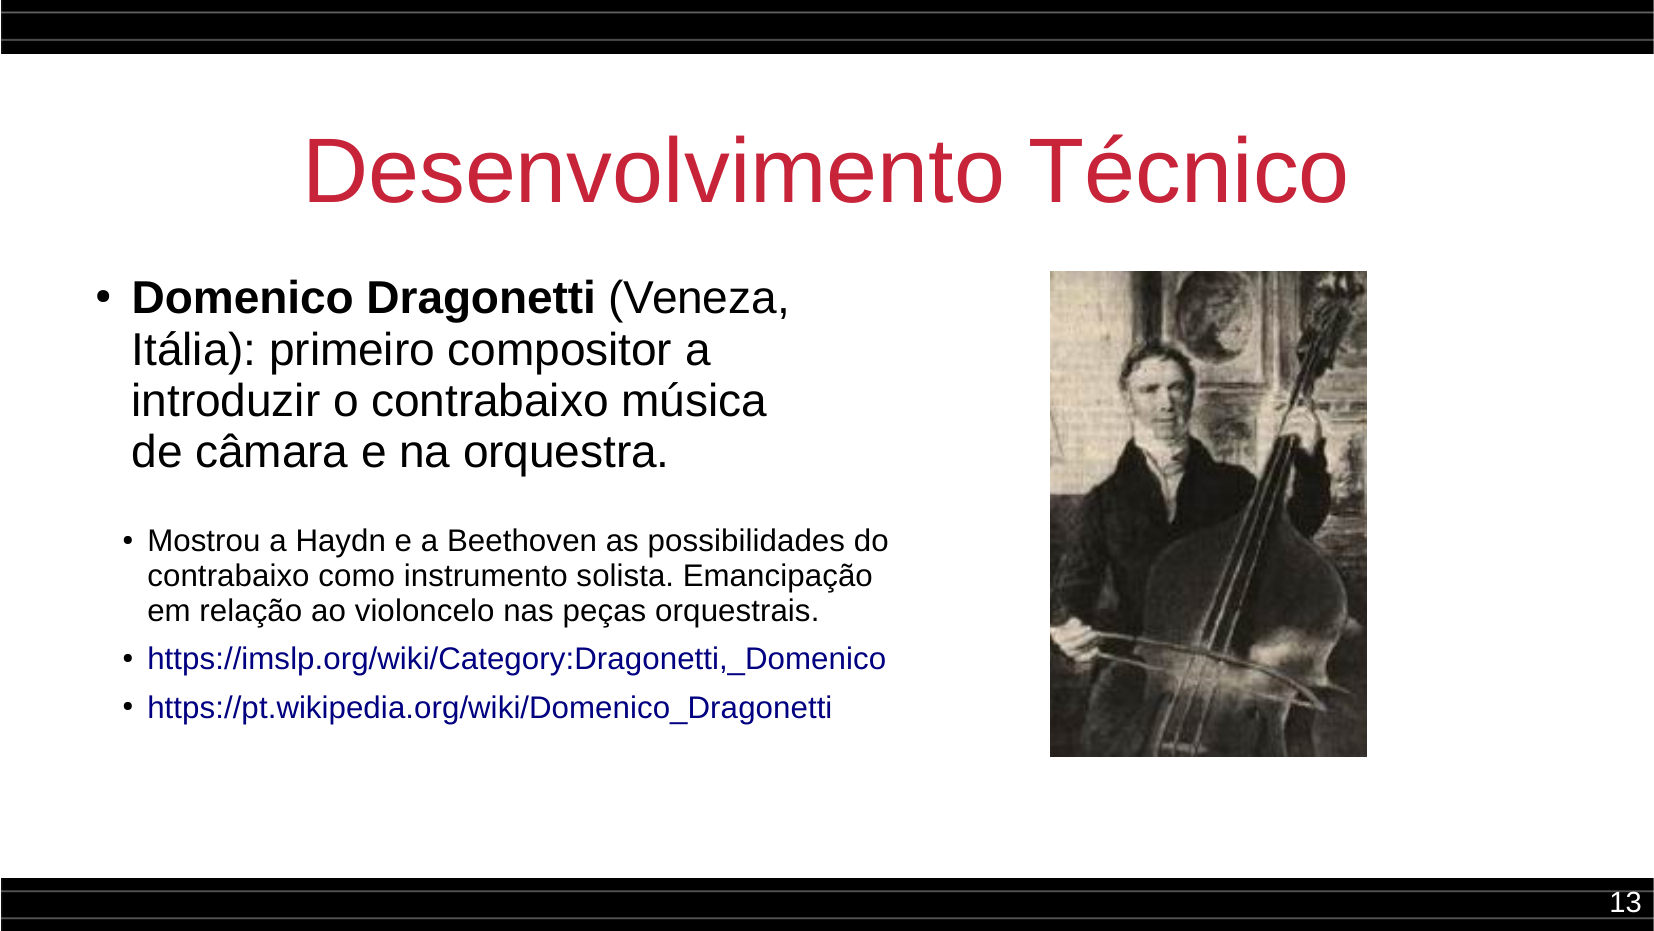

# Desenvolvimento Técnico
Domenico Dragonetti (Veneza, Itália): primeiro compositor a introduzir o contrabaixo música de câmara e na orquestra.
Mostrou a Haydn e a Beethoven as possibilidades do contrabaixo como instrumento solista. Emancipação em relação ao violoncelo nas peças orquestrais.
https://imslp.org/wiki/Category:Dragonetti,_Domenico
https://pt.wikipedia.org/wiki/Domenico_Dragonetti